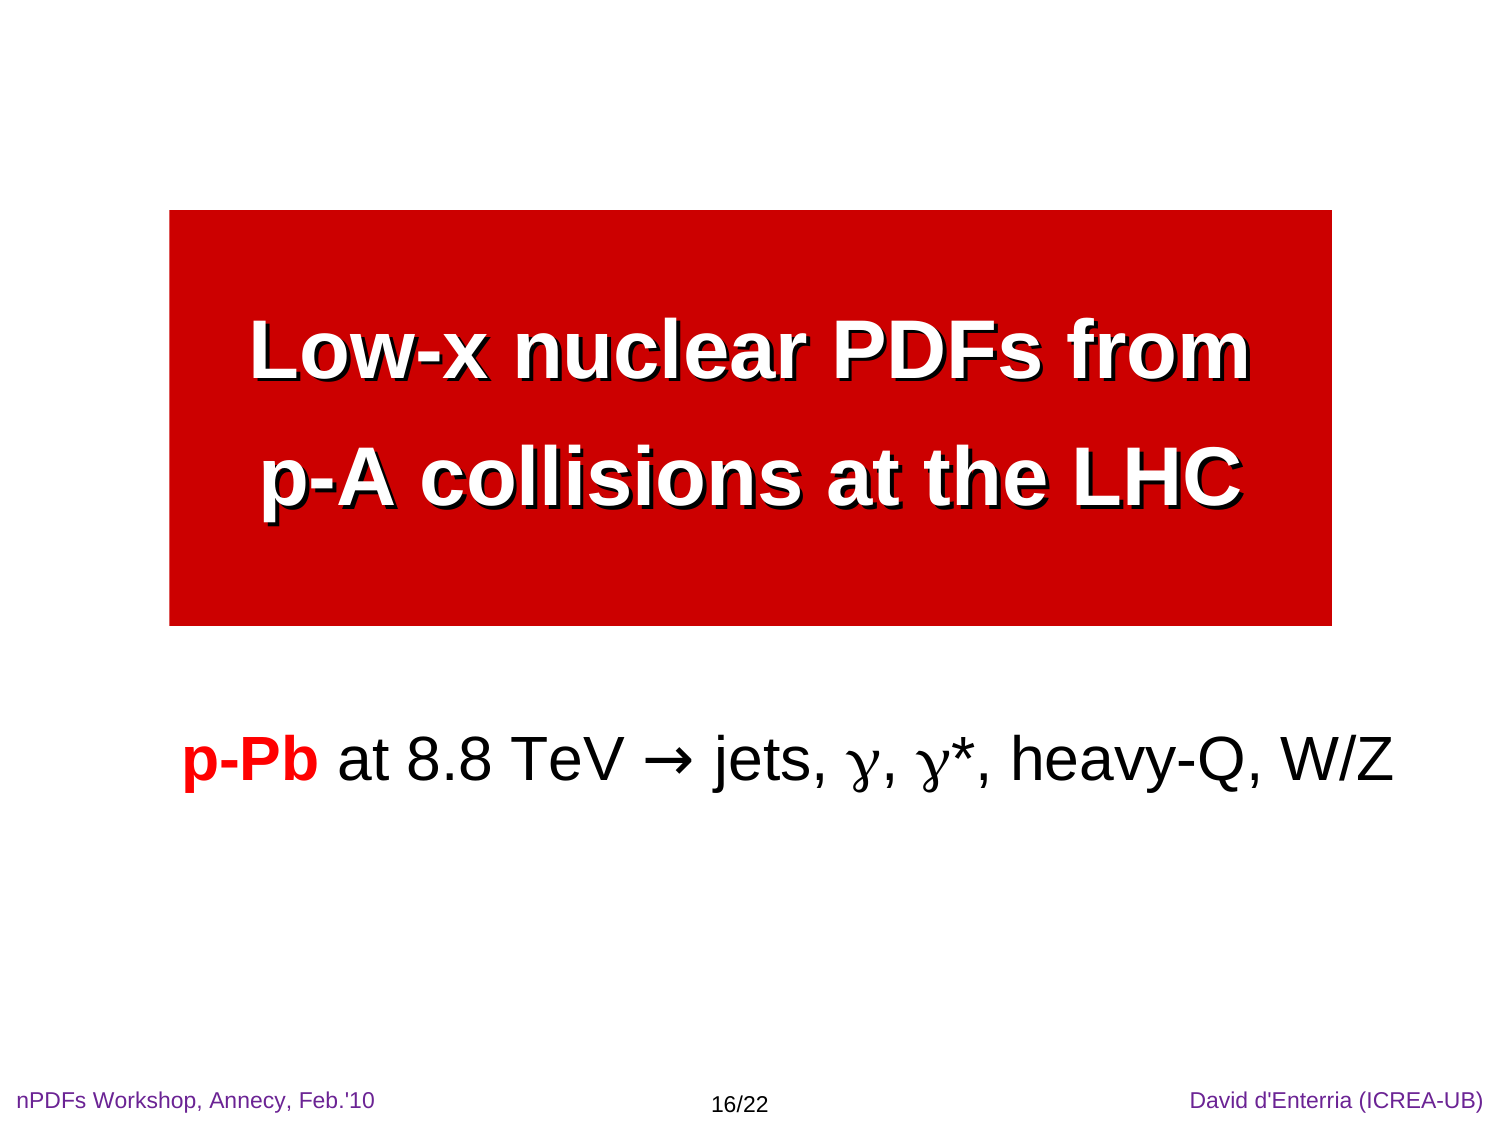

# Low-x nuclear PDFs from p-A collisions at the LHC
 p-Pb at 8.8 TeV → jets, g, g*, heavy-Q, W/Z